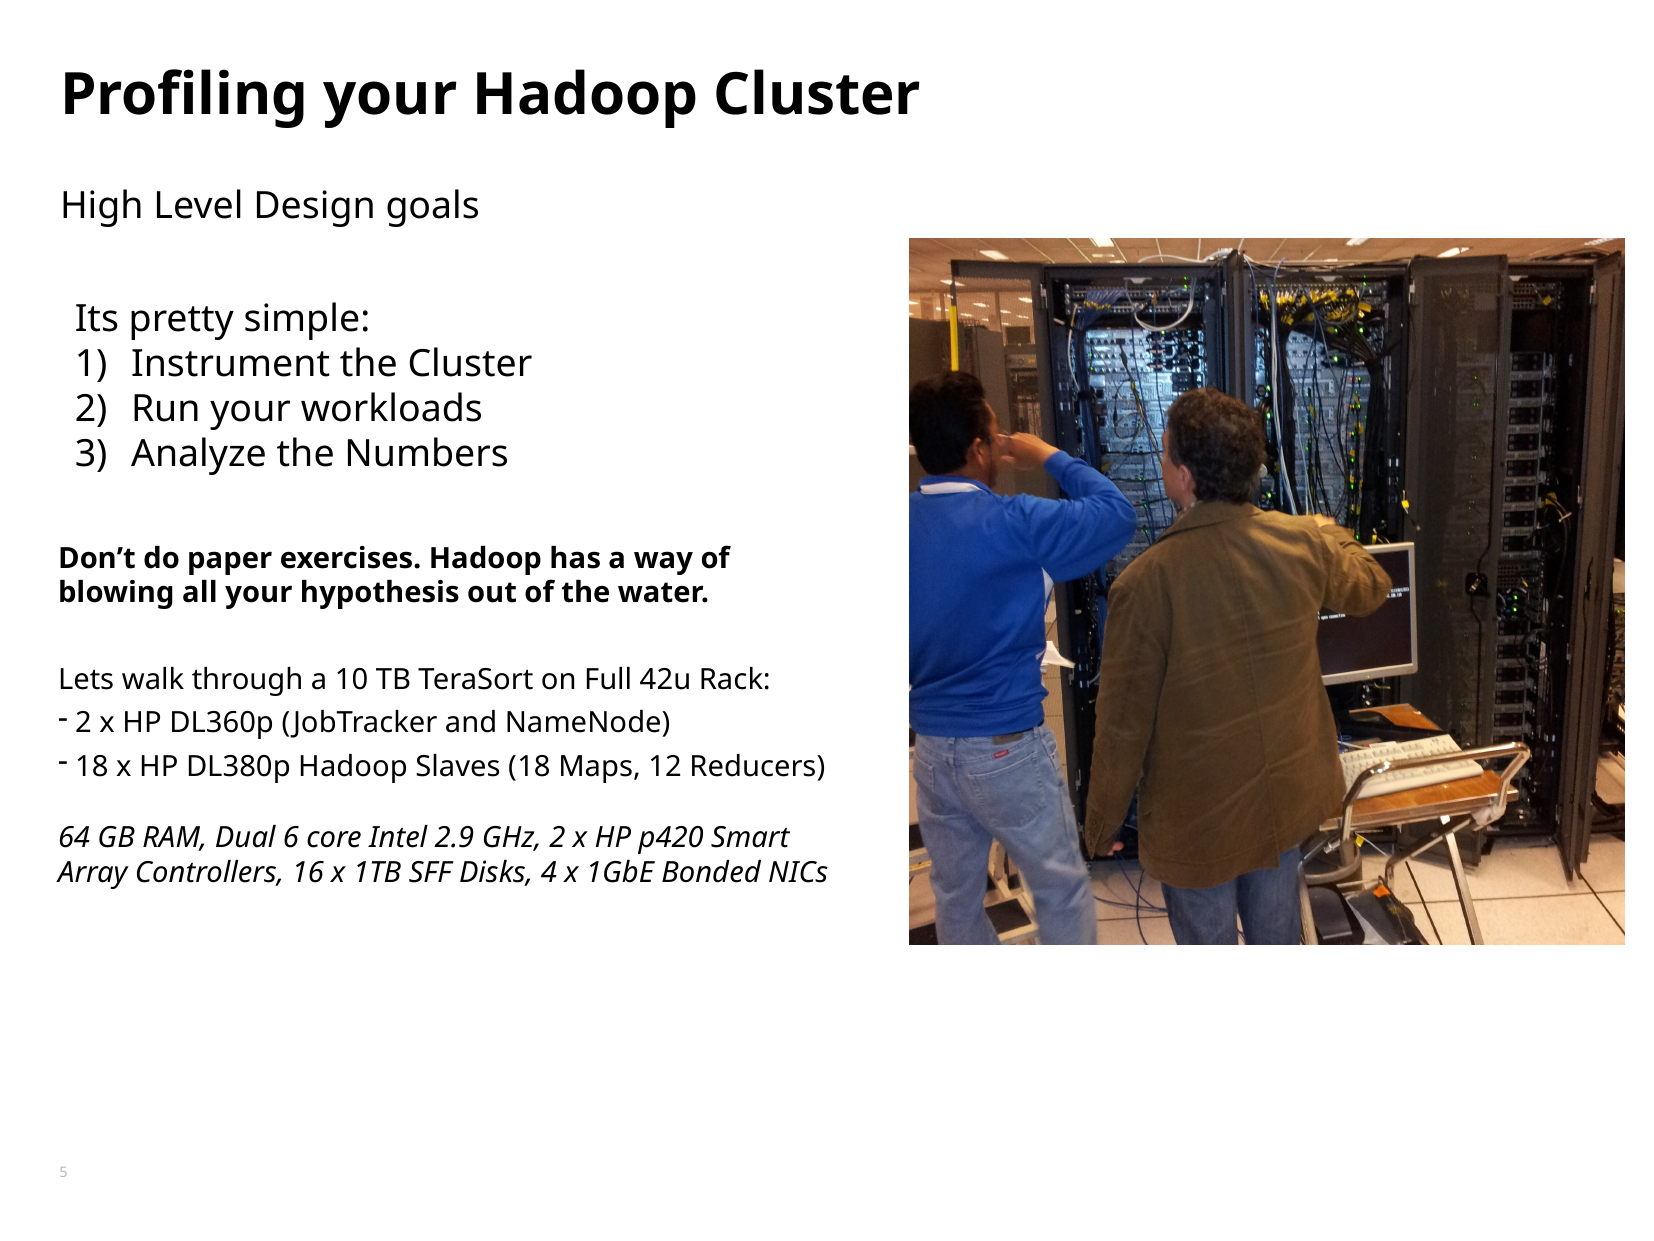

# Profiling your Hadoop Cluster
High Level Design goals
Its pretty simple:
Instrument the Cluster
Run your workloads
Analyze the Numbers
Don’t do paper exercises. Hadoop has a way of blowing all your hypothesis out of the water.
Lets walk through a 10 TB TeraSort on Full 42u Rack:
 2 x HP DL360p (JobTracker and NameNode)
 18 x HP DL380p Hadoop Slaves (18 Maps, 12 Reducers)
64 GB RAM, Dual 6 core Intel 2.9 GHz, 2 x HP p420 Smart Array Controllers, 16 x 1TB SFF Disks, 4 x 1GbE Bonded NICs